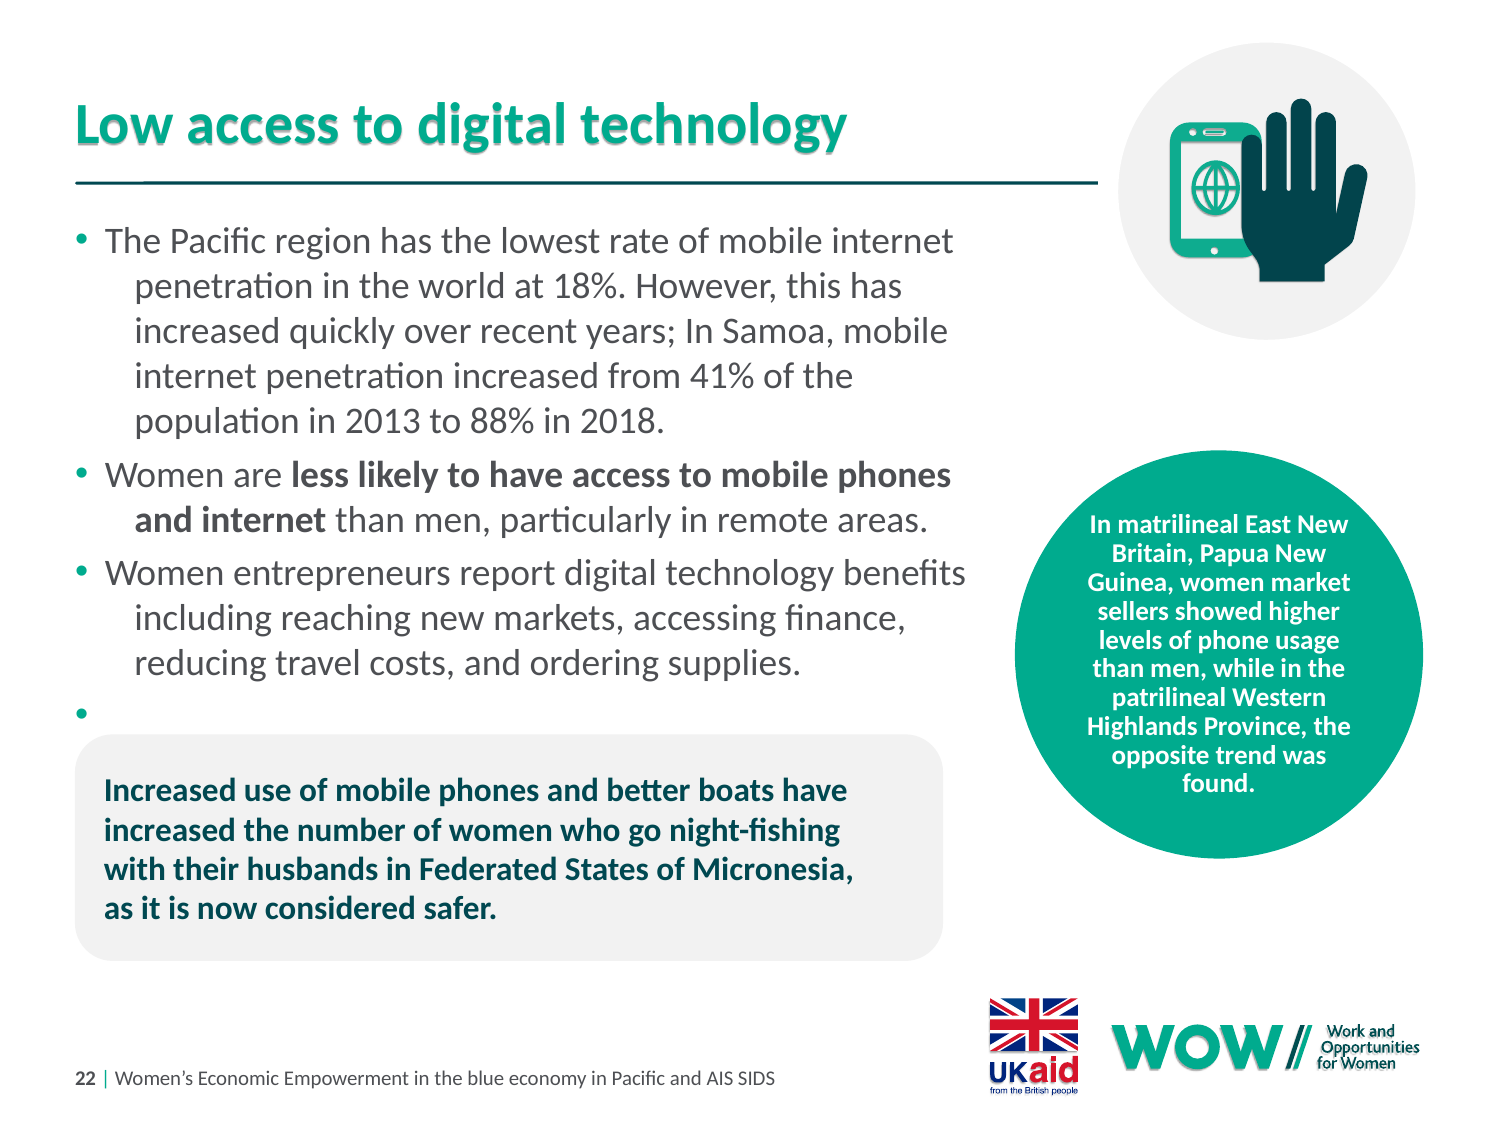

# Low access to digital technology
The Pacific region has the lowest rate of mobile internet penetration in the world at 18%. However, this has increased quickly over recent years; In Samoa, mobile internet penetration increased from 41% of the population in 2013 to 88% in 2018.
Women are less likely to have access to mobile phones and internet than men, particularly in remote areas.
Women entrepreneurs report digital technology benefits including reaching new markets, accessing finance, reducing travel costs, and ordering supplies.
In matrilineal East New Britain, Papua New Guinea, women market sellers showed higher levels of phone usage than men, while in the patrilineal Western Highlands Province, the opposite trend was found.
Increased use of mobile phones and better boats have increased the number of women who go night-fishing
with their husbands in Federated States of Micronesia,
as it is now considered safer.
15 | Women’s Economic Empowerment in the blue economy in Pacific and AIS SIDS